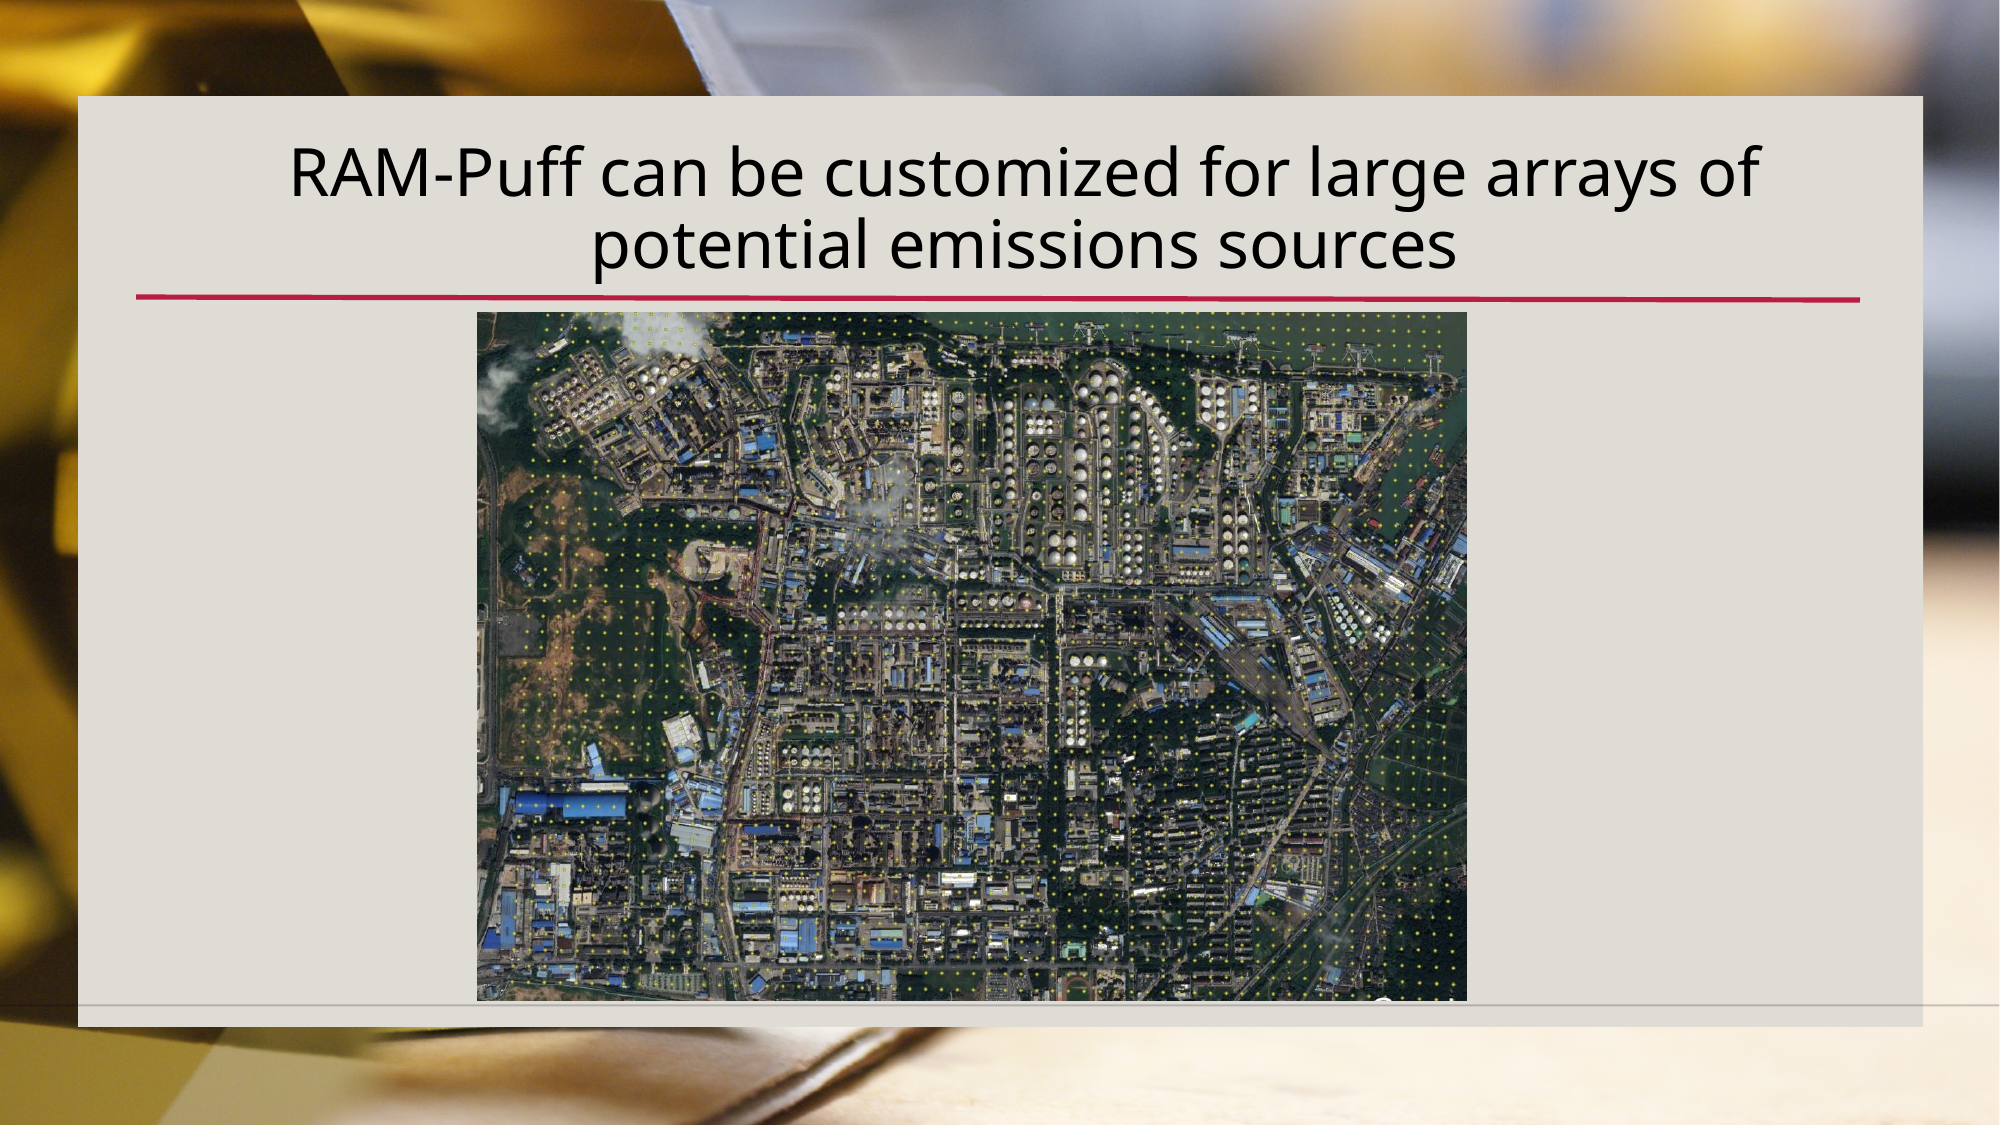

# RAM-Puff can be customized for large arrays of potential emissions sources